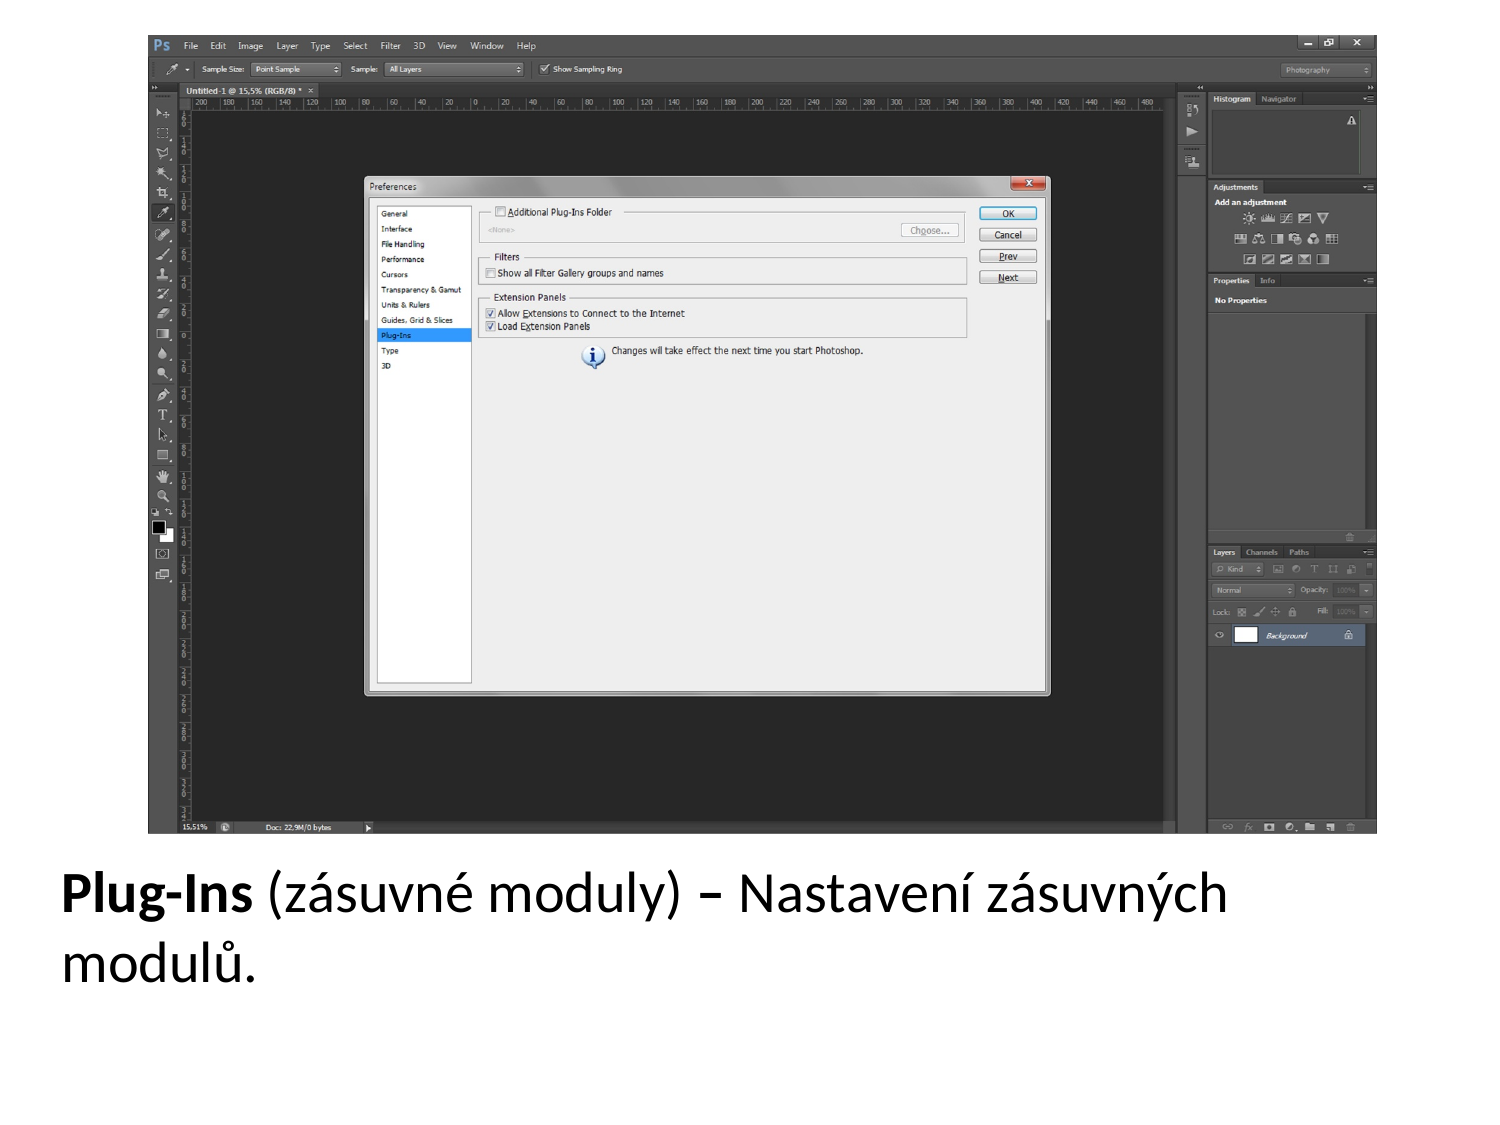

Plug-Ins (zásuvné moduly) – Nastavení zásuvných modulů.